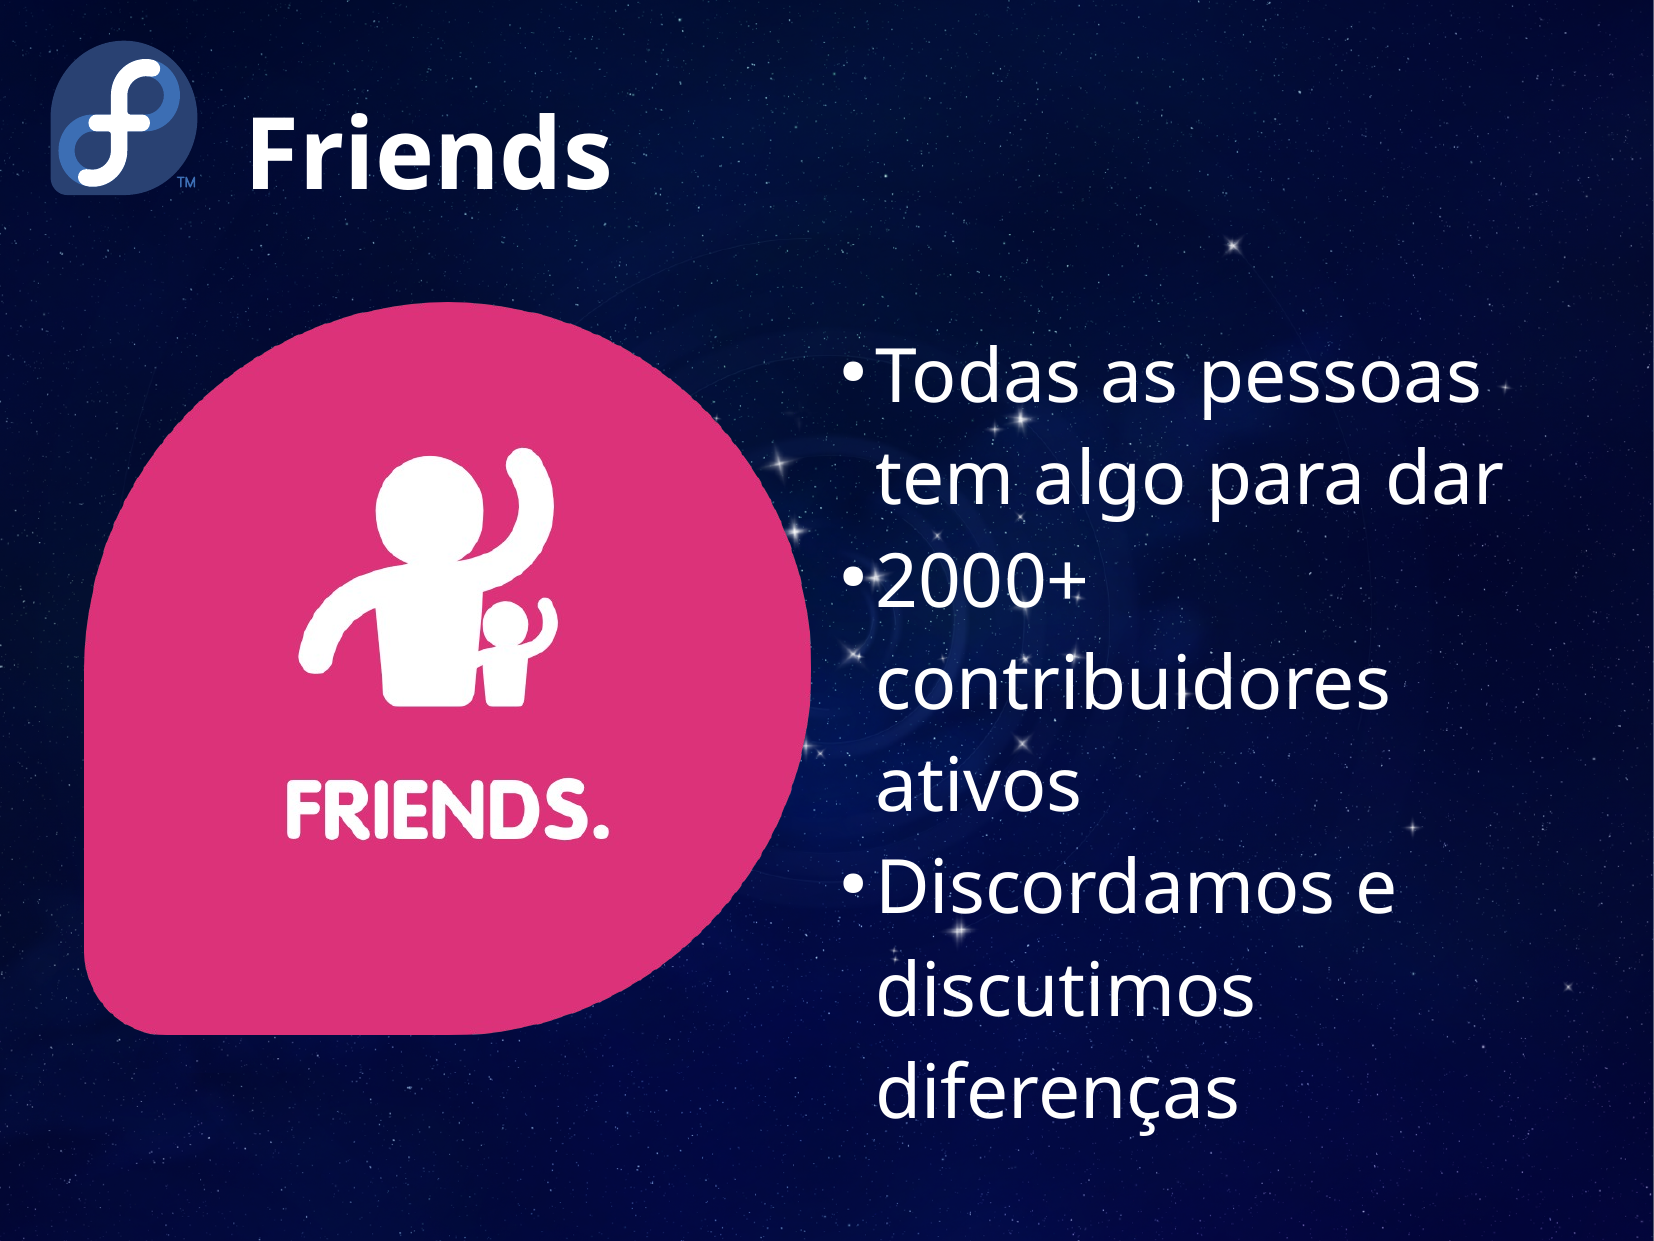

Friends
Todas as pessoas tem algo para dar
2000+ contribuidores ativos
Discordamos e discutimos diferenças